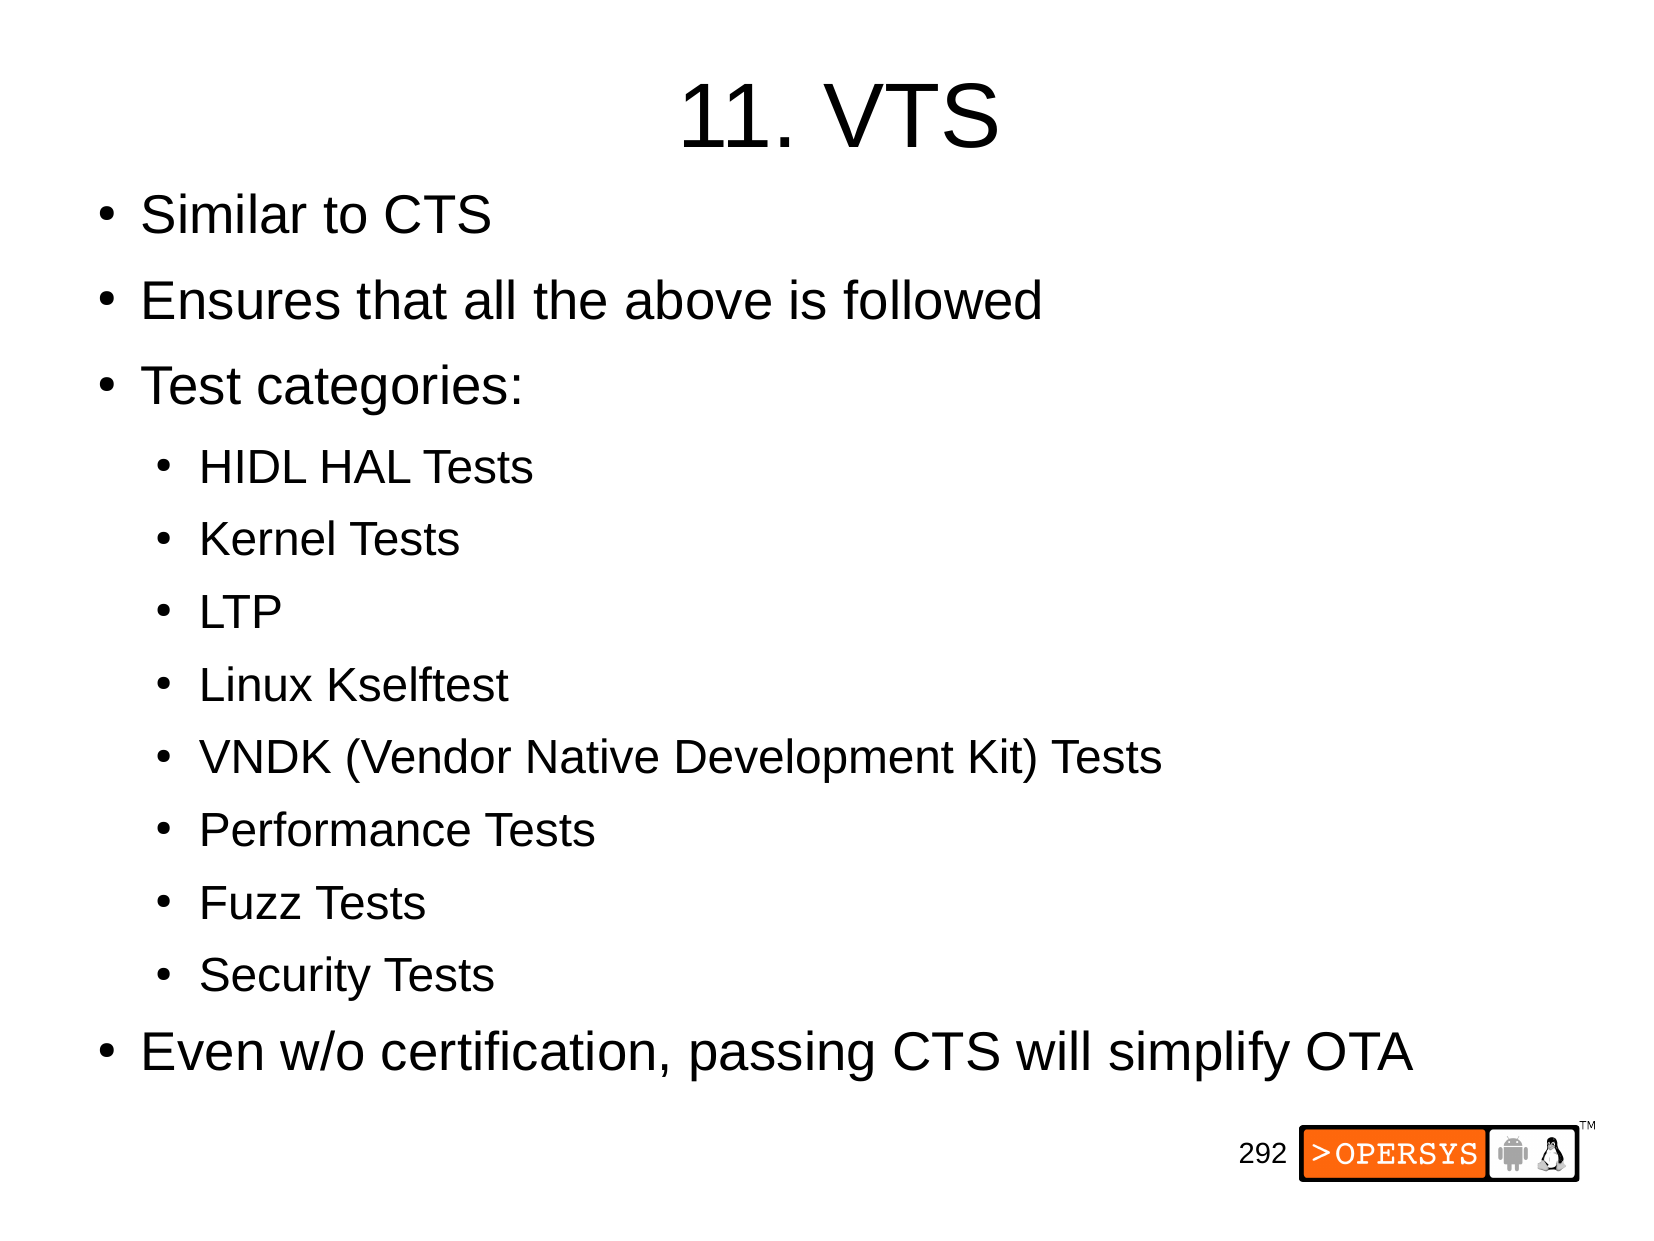

# 11. VTS
Similar to CTS
Ensures that all the above is followed
Test categories:
HIDL HAL Tests
Kernel Tests
LTP
Linux Kselftest
VNDK (Vendor Native Development Kit) Tests
Performance Tests
Fuzz Tests
Security Tests
Even w/o certification, passing CTS will simplify OTA